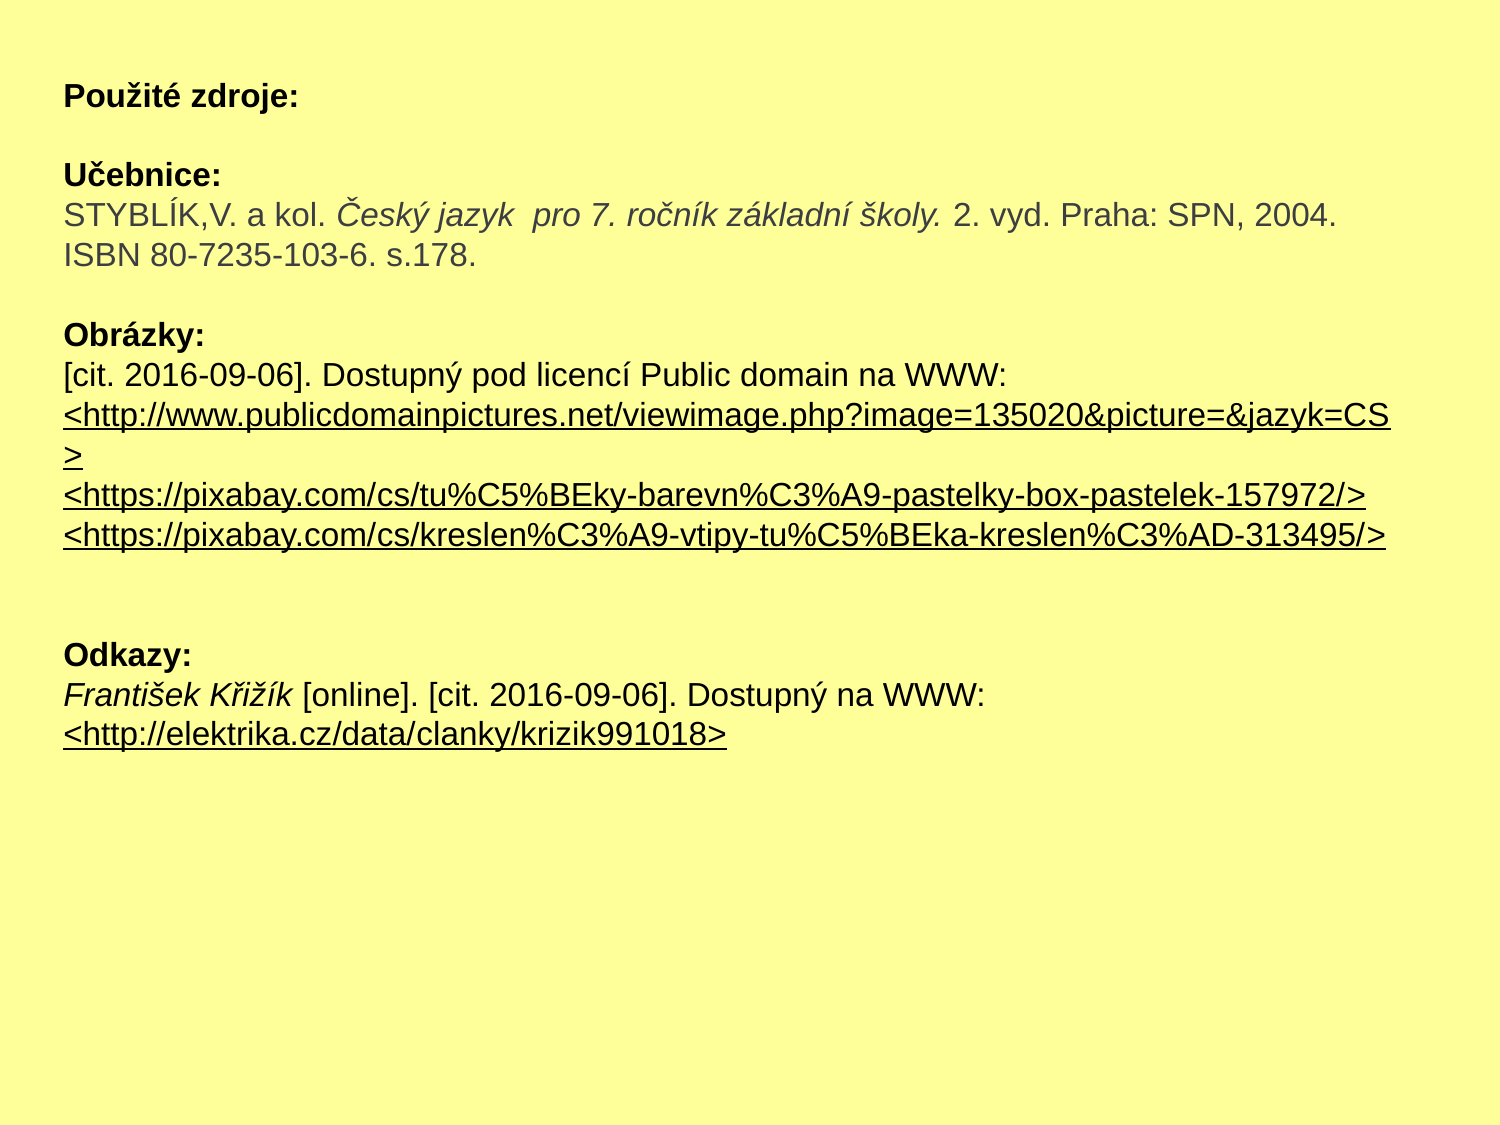

Použité zdroje:
Učebnice:
STYBLÍK,V. a kol. Český jazyk pro 7. ročník základní školy. 2. vyd. Praha: SPN, 2004. ISBN 80-7235-103-6. s.178.
Obrázky:
[cit. 2016-09-06]. Dostupný pod licencí Public domain na WWW:
<http://www.publicdomainpictures.net/viewimage.php?image=135020&picture=&jazyk=CS>
<https://pixabay.com/cs/tu%C5%BEky-barevn%C3%A9-pastelky-box-pastelek-157972/>
<https://pixabay.com/cs/kreslen%C3%A9-vtipy-tu%C5%BEka-kreslen%C3%AD-313495/>
Odkazy:
František Křižík [online]. [cit. 2016-09-06]. Dostupný na WWW:
<http://elektrika.cz/data/clanky/krizik991018>